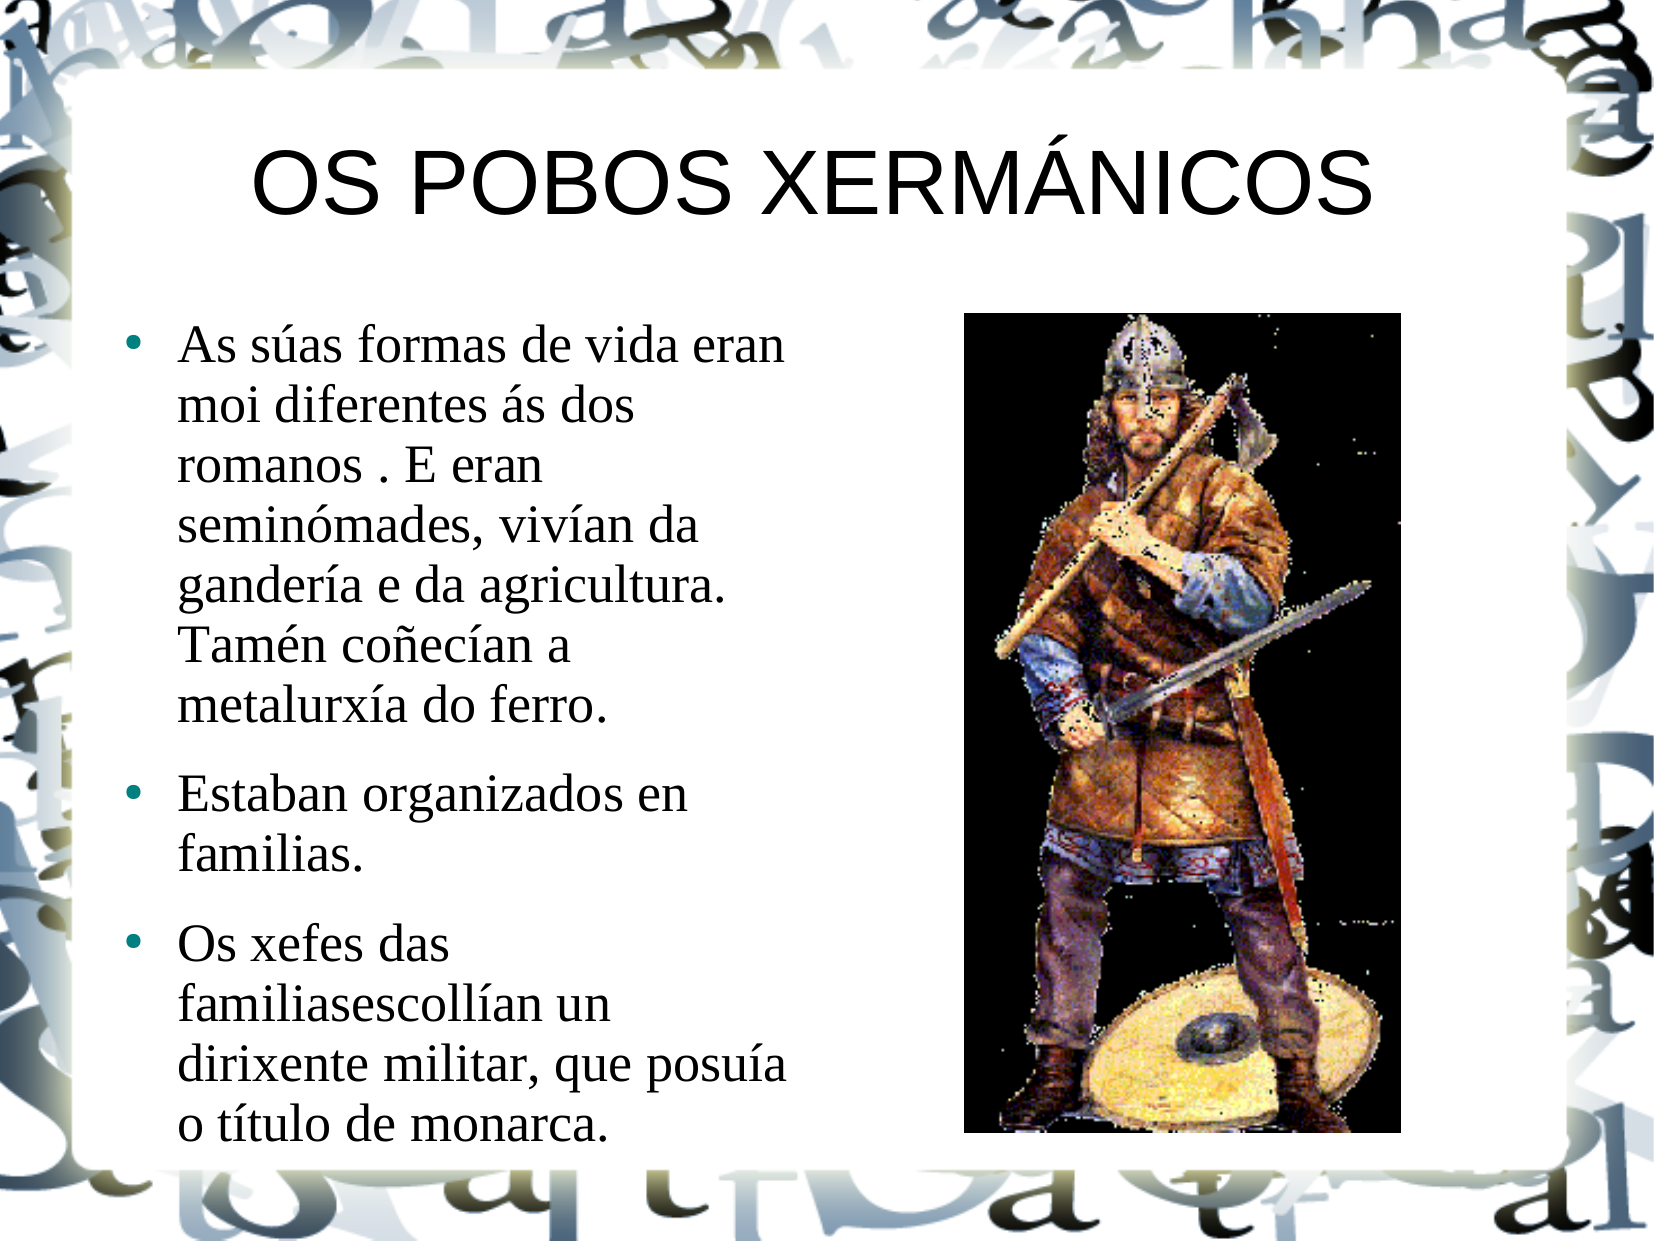

# OS POBOS XERMÁNICOS
As súas formas de vida eran moi diferentes ás dos romanos . E eran seminómades, vivían da gandería e da agricultura. Tamén coñecían a metalurxía do ferro.
Estaban organizados en familias.
Os xefes das familiasescollían un dirixente militar, que posuía o título de monarca.